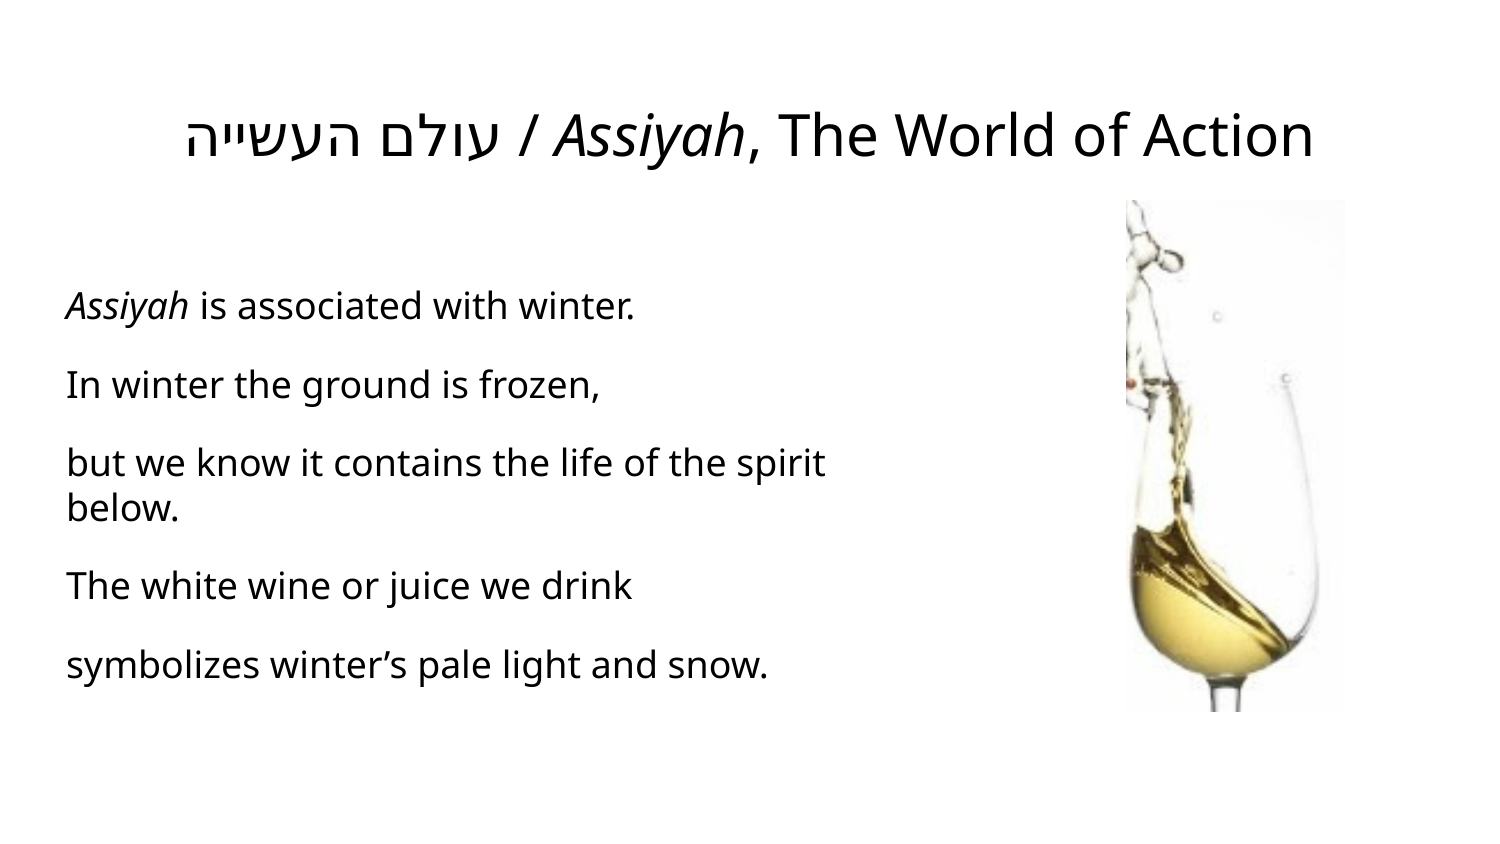

# עולם העשייה / Assiyah, The World of Action
Assiyah is associated with winter.
In winter the ground is frozen,
but we know it contains the life of the spirit below.
The white wine or juice we drink
symbolizes winter’s pale light and snow.